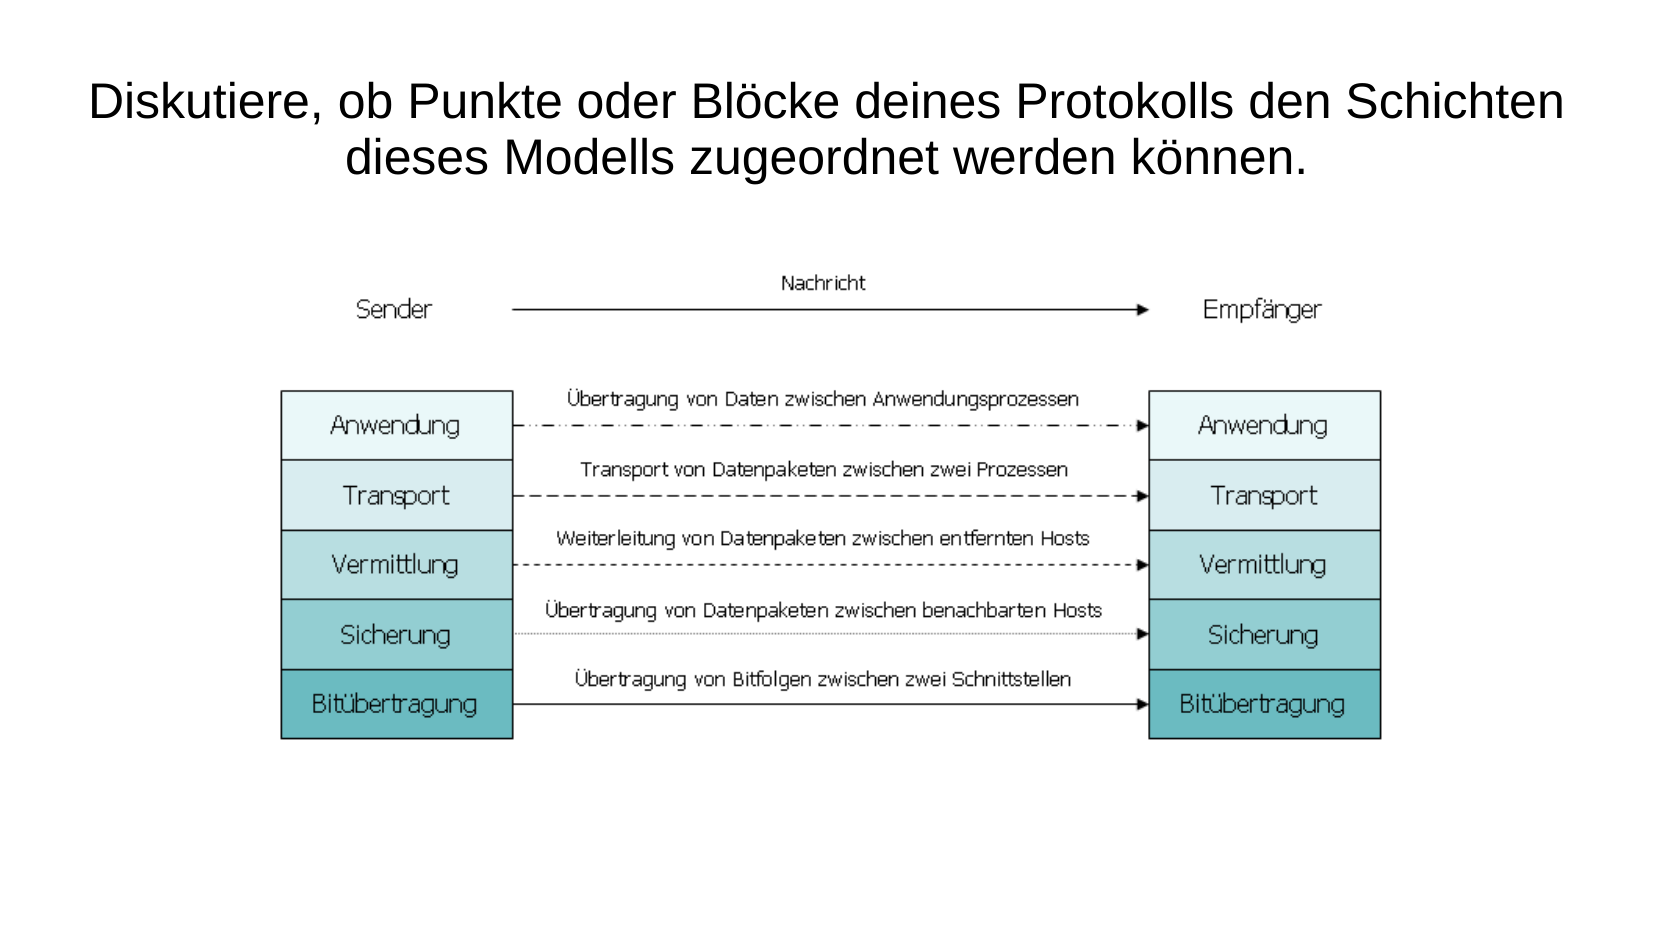

# Diskutiere, ob Punkte oder Blöcke deines Protokolls den Schichten dieses Modells zugeordnet werden können.